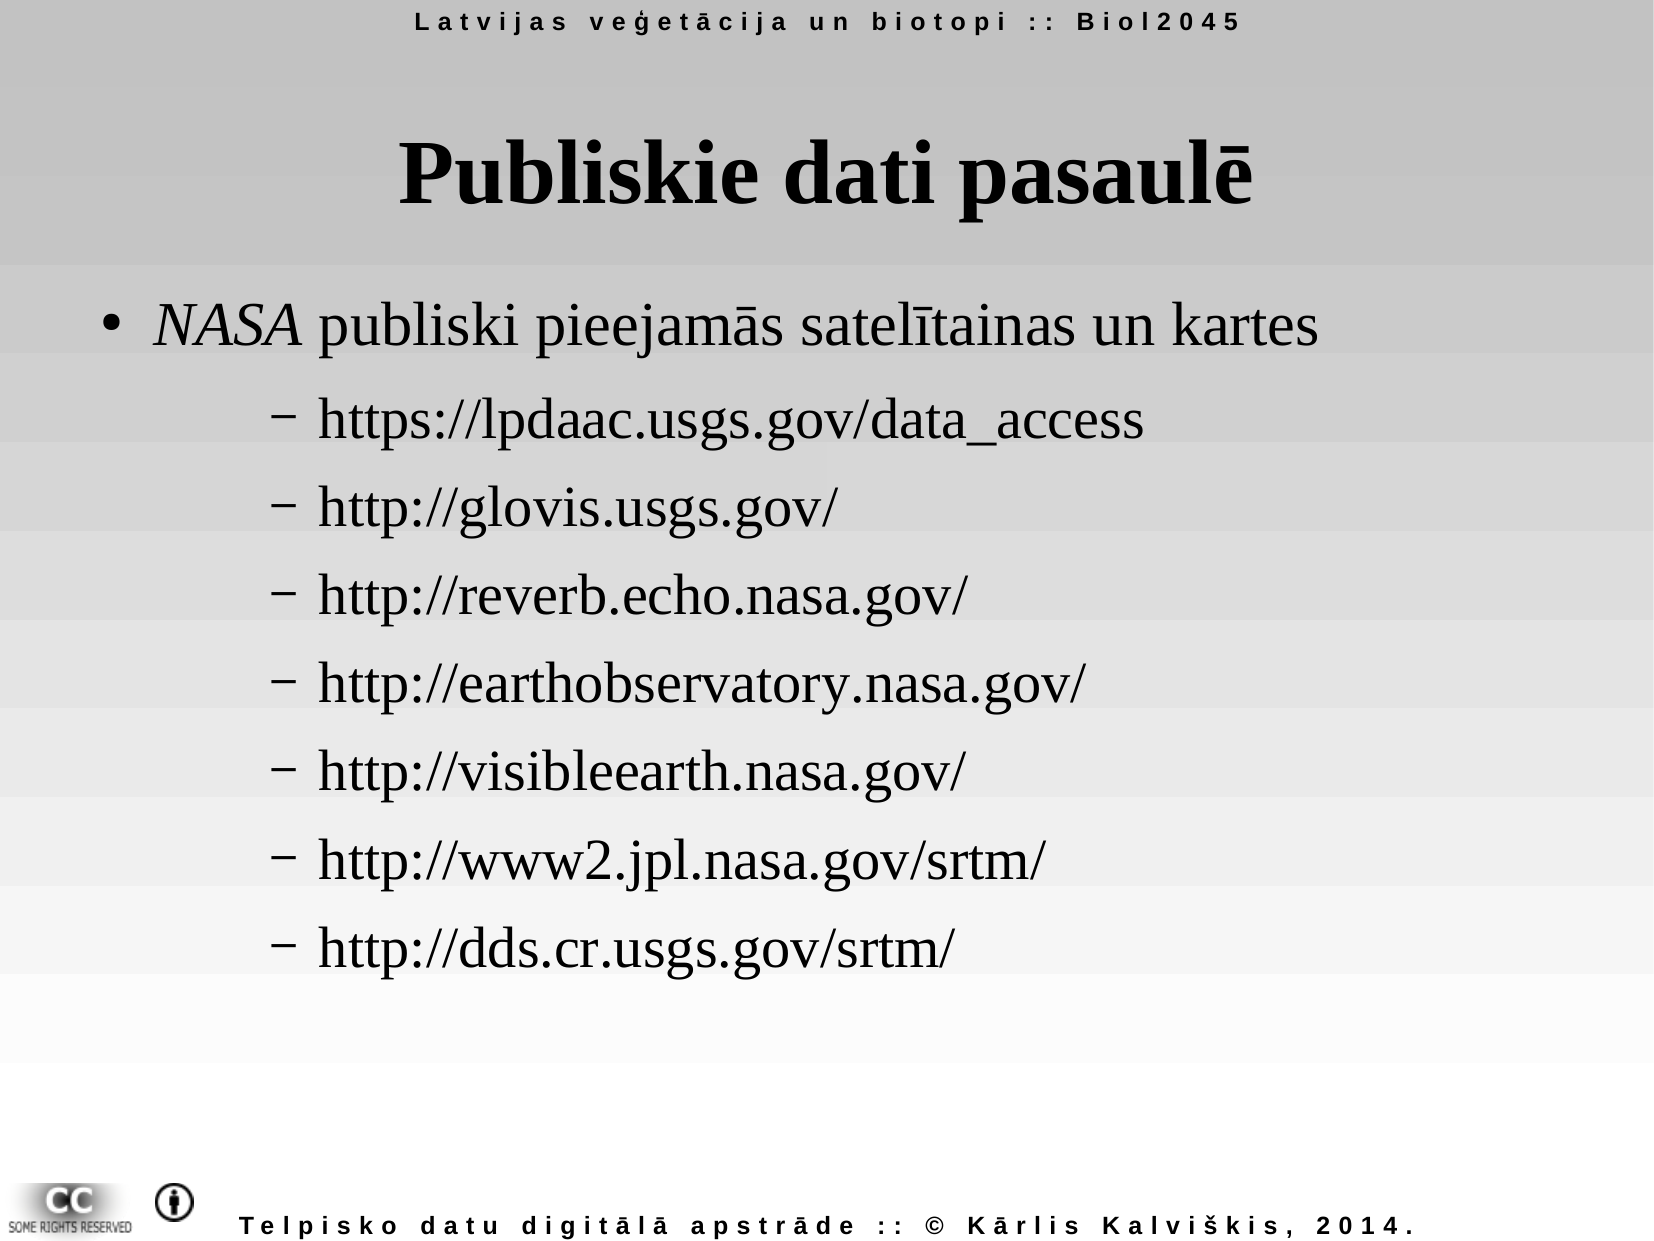

# Publiskie dati pasaulē
NASA publiski pieejamās satelītainas un kartes
https://lpdaac.usgs.gov/data_access
http://glovis.usgs.gov/
http://reverb.echo.nasa.gov/
http://earthobservatory.nasa.gov/
http://visibleearth.nasa.gov/
http://www2.jpl.nasa.gov/srtm/
http://dds.cr.usgs.gov/srtm/